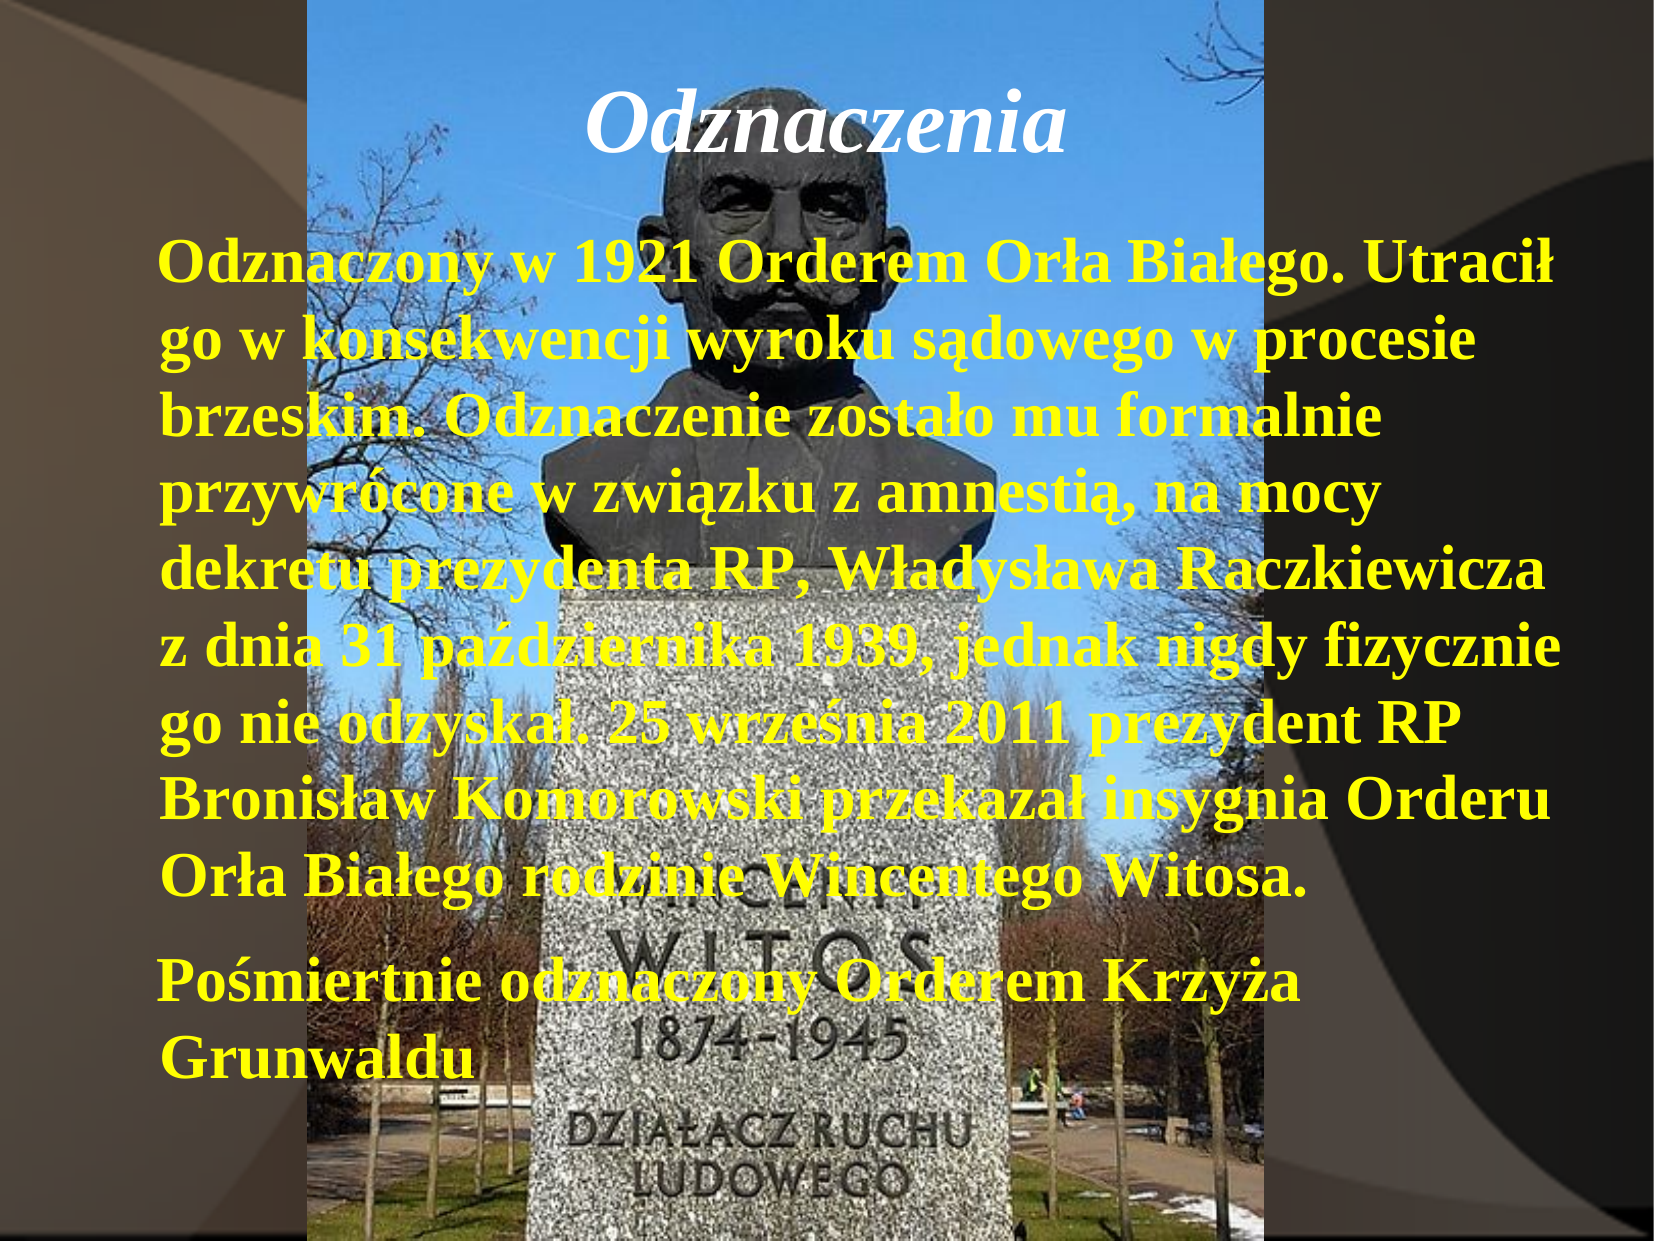

# Odznaczenia
 Odznaczony w 1921 Orderem Orła Białego. Utracił go w konsekwencji wyroku sądowego w procesie brzeskim. Odznaczenie zostało mu formalnie przywrócone w związku z amnestią, na mocy dekretu prezydenta RP, Władysława Raczkiewicza z dnia 31 października 1939, jednak nigdy fizycznie go nie odzyskał. 25 września 2011 prezydent RP Bronisław Komorowski przekazał insygnia Orderu Orła Białego rodzinie Wincentego Witosa.
 Pośmiertnie odznaczony Orderem Krzyża Grunwaldu